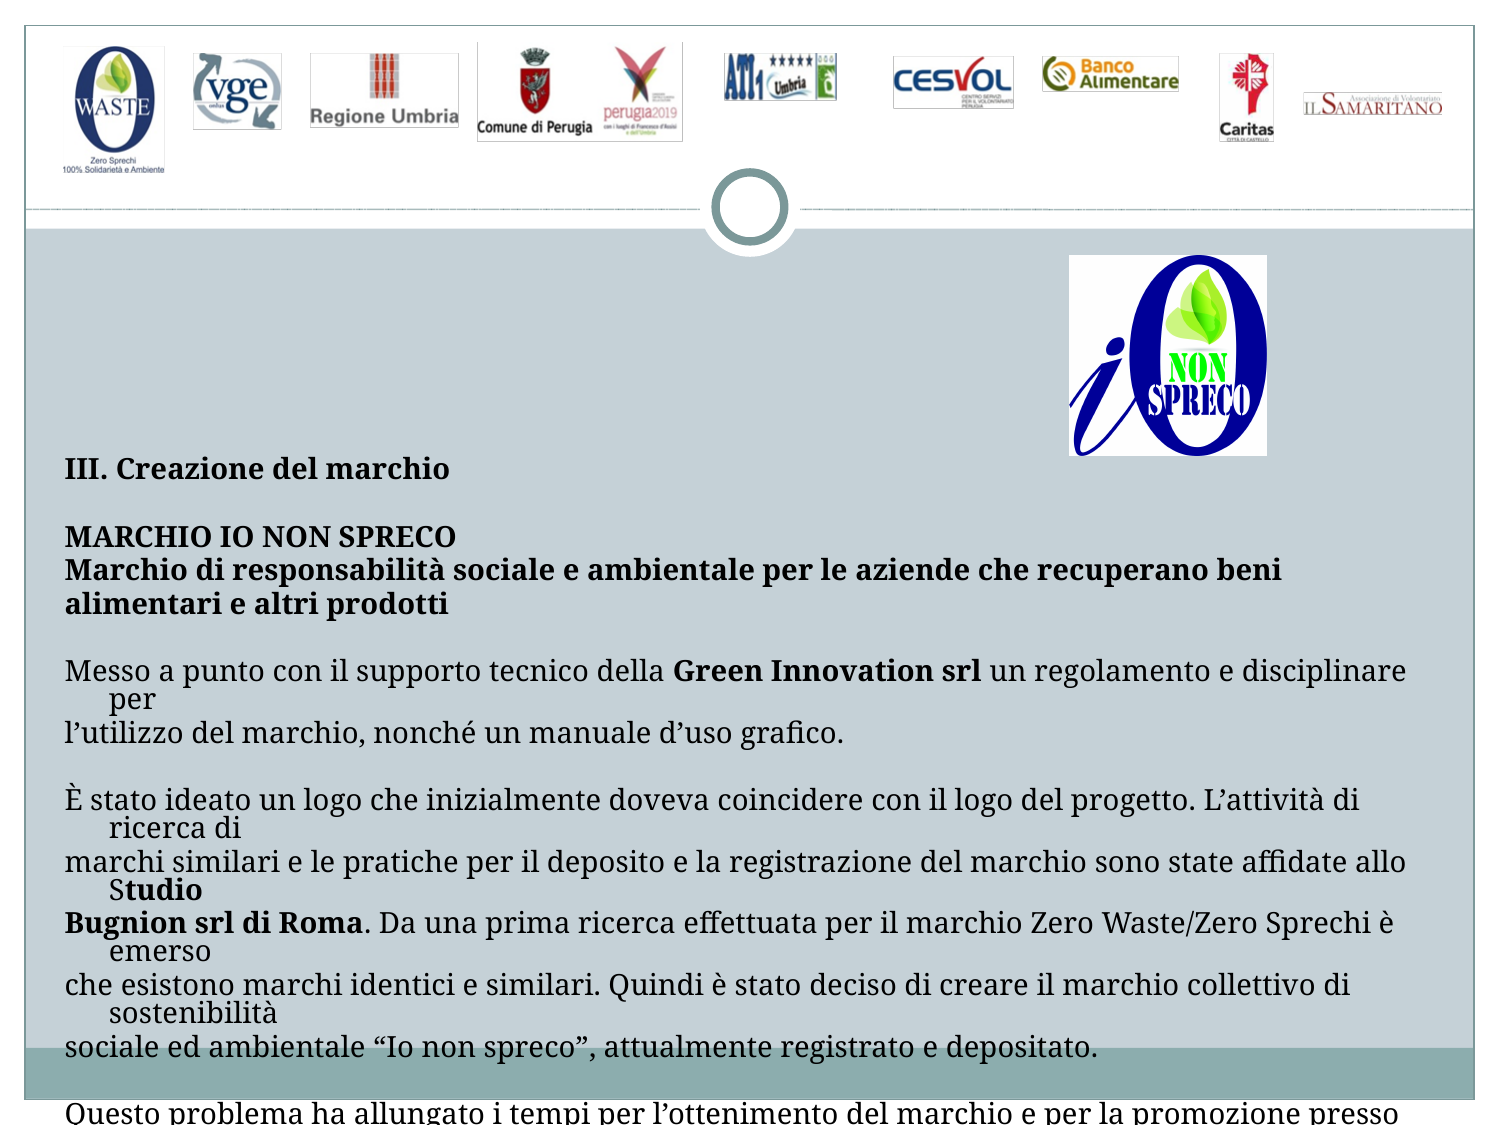

III. Creazione del marchio
MARCHIO IO NON SPRECO
Marchio di responsabilità sociale e ambientale per le aziende che recuperano beni
alimentari e altri prodotti
Messo a punto con il supporto tecnico della Green Innovation srl un regolamento e disciplinare per
l’utilizzo del marchio, nonché un manuale d’uso grafico.
È stato ideato un logo che inizialmente doveva coincidere con il logo del progetto. L’attività di ricerca di
marchi similari e le pratiche per il deposito e la registrazione del marchio sono state affidate allo Studio
Bugnion srl di Roma. Da una prima ricerca effettuata per il marchio Zero Waste/Zero Sprechi è emerso
che esistono marchi identici e similari. Quindi è stato deciso di creare il marchio collettivo di sostenibilità
sociale ed ambientale “Io non spreco”, attualmente registrato e depositato.
Questo problema ha allungato i tempi per l’ottenimento del marchio e per la promozione presso le
Aziende. Da un altro punto di vista l’aver anticipato tale fase consente di disporre di uno strumento da
mettere a disposizione delle aziende che attesta la responsabilità sociale e ambientale e offre loro una
visibilità specifica.